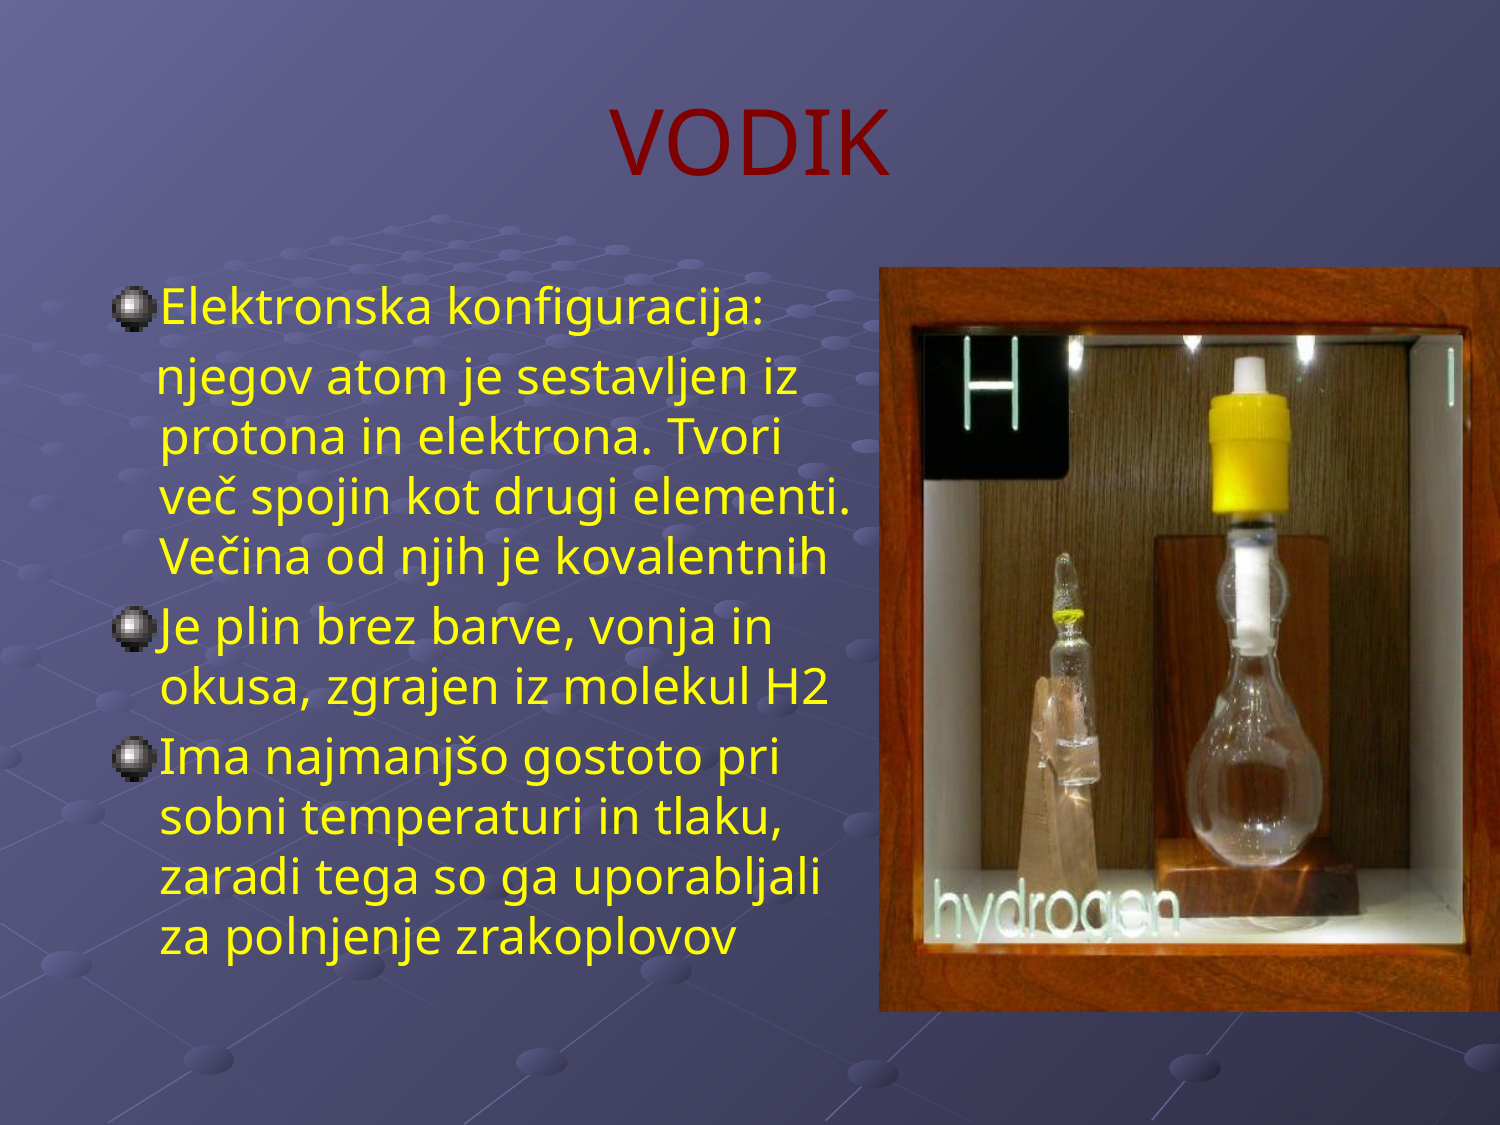

# VODIK
Elektronska konfiguracija:
 njegov atom je sestavljen iz protona in elektrona. Tvori več spojin kot drugi elementi. Večina od njih je kovalentnih
Je plin brez barve, vonja in okusa, zgrajen iz molekul H2
Ima najmanjšo gostoto pri sobni temperaturi in tlaku, zaradi tega so ga uporabljali za polnjenje zrakoplovov